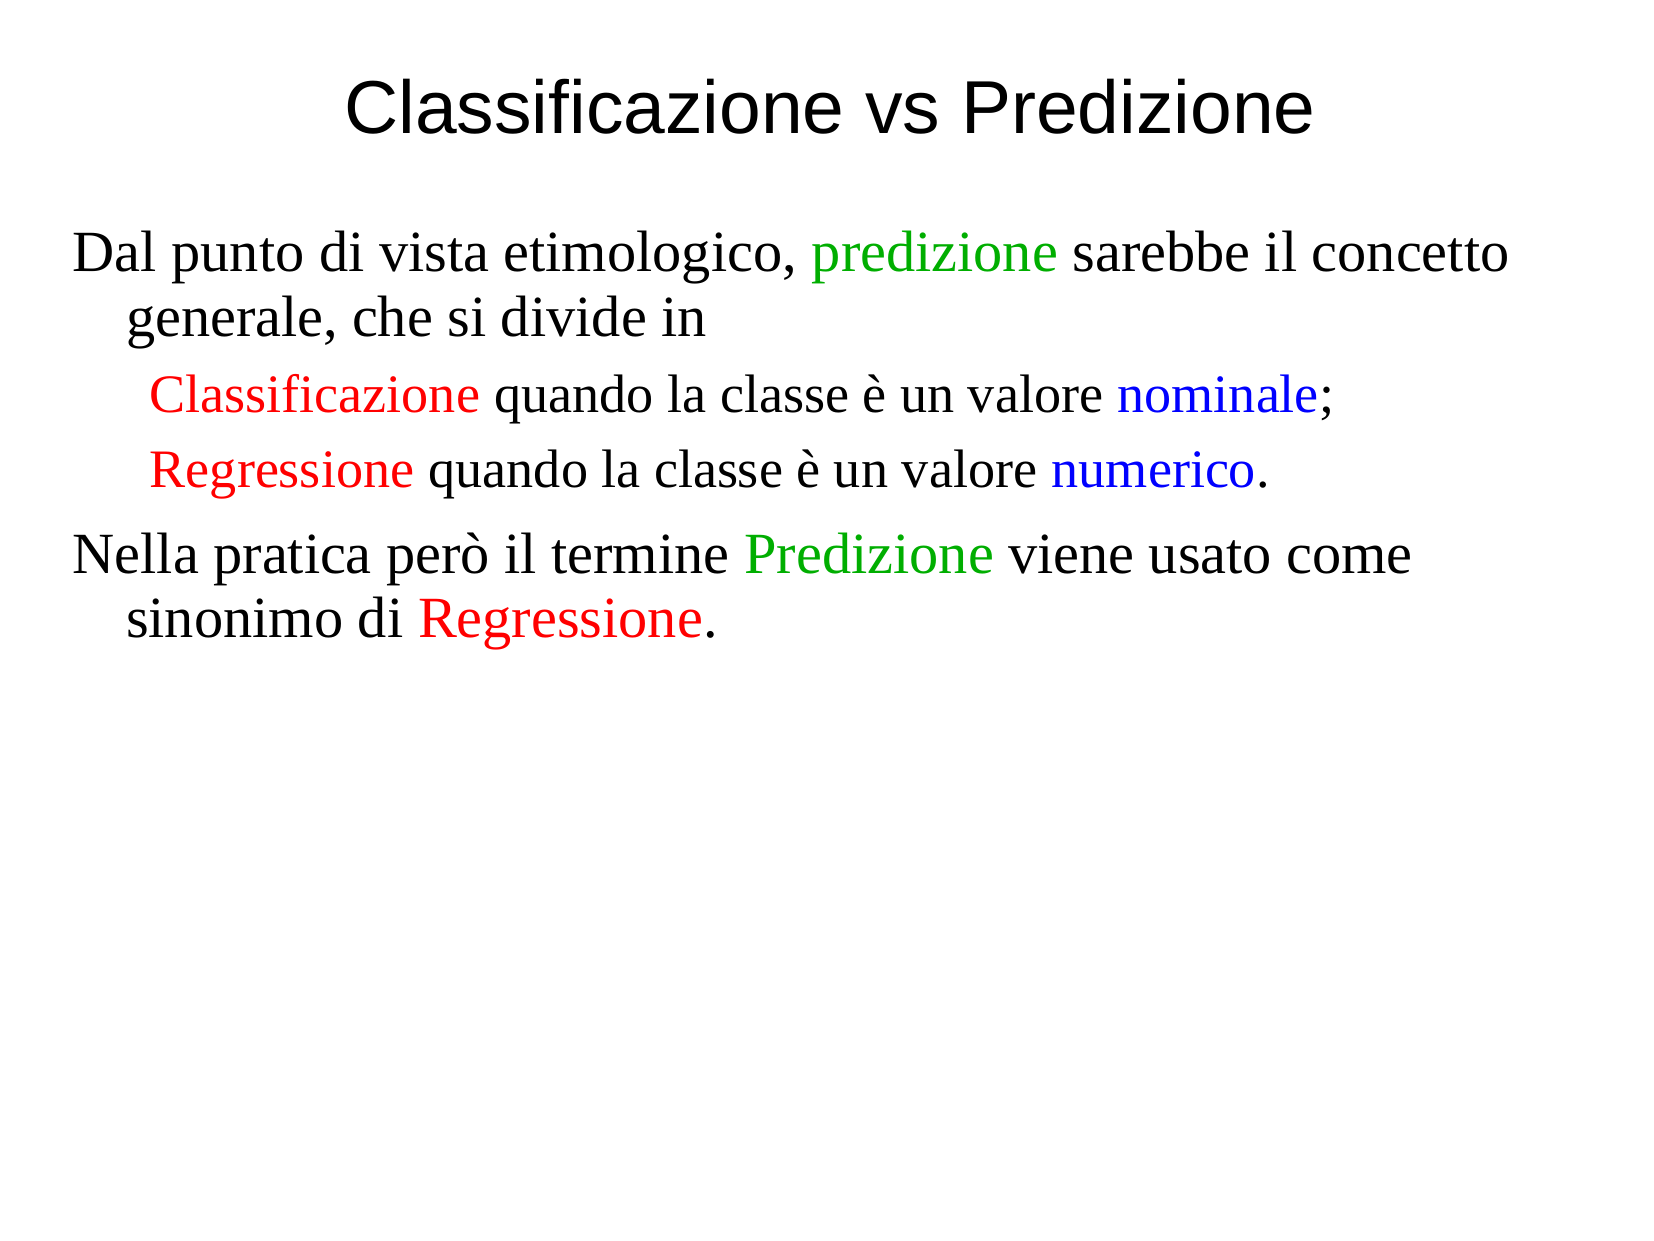

# Classificazione vs Predizione
Dal punto di vista etimologico, predizione sarebbe il concetto generale, che si divide in
Classificazione quando la classe è un valore nominale;
Regressione quando la classe è un valore numerico.
Nella pratica però il termine Predizione viene usato come sinonimo di Regressione.